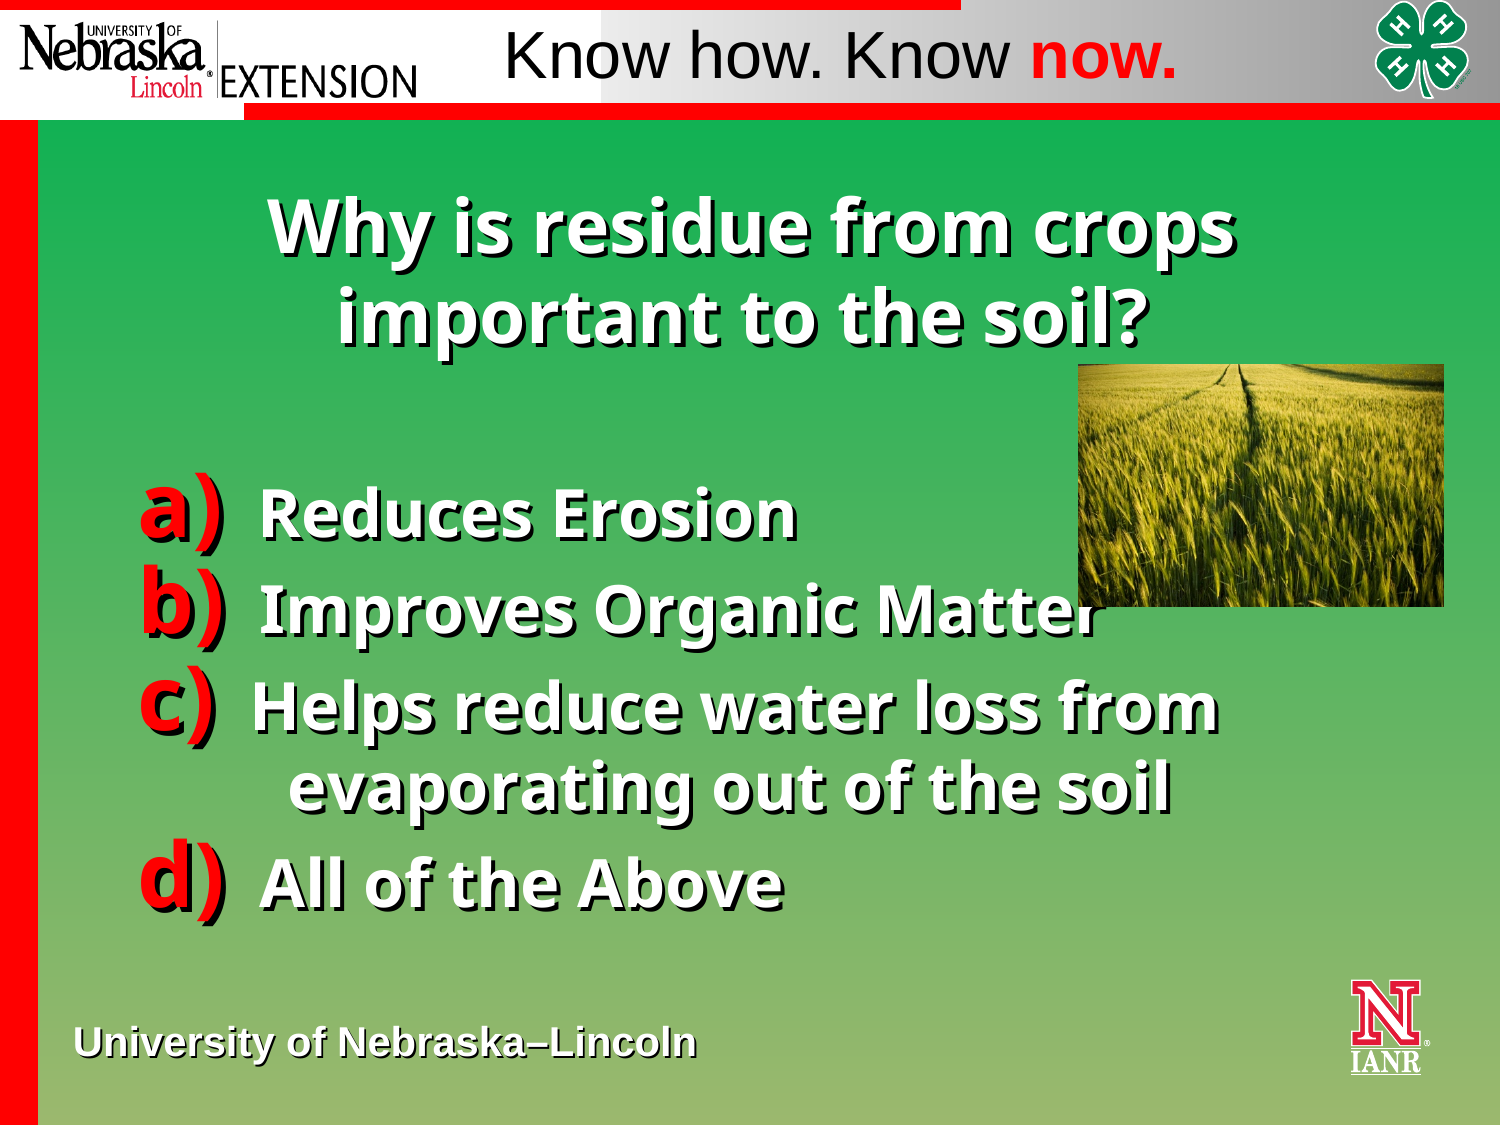

# Why is residue from crops important to the soil?
 Reduces Erosion
 Improves Organic Matter
 Helps reduce water loss from evaporating out of the soil
 All of the Above